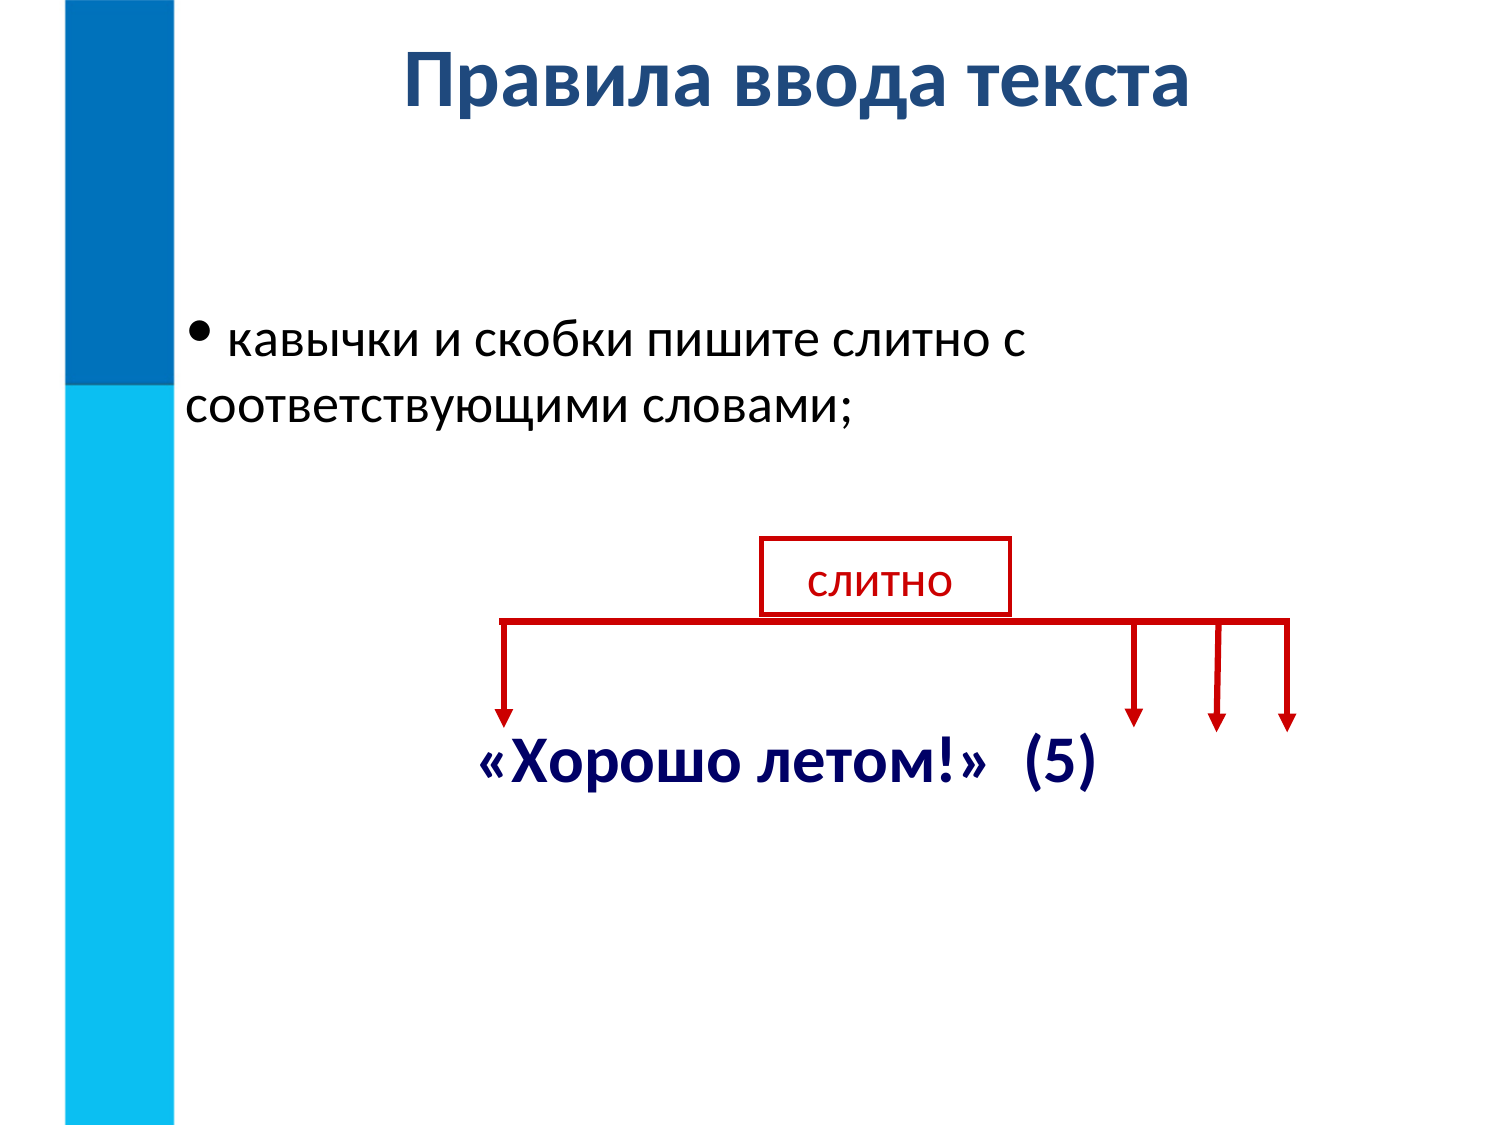

Правила ввода текста
 кавычки и скобки пишите слитно с соответствующими словами;
слитно
«Хорошо летом!» (5)